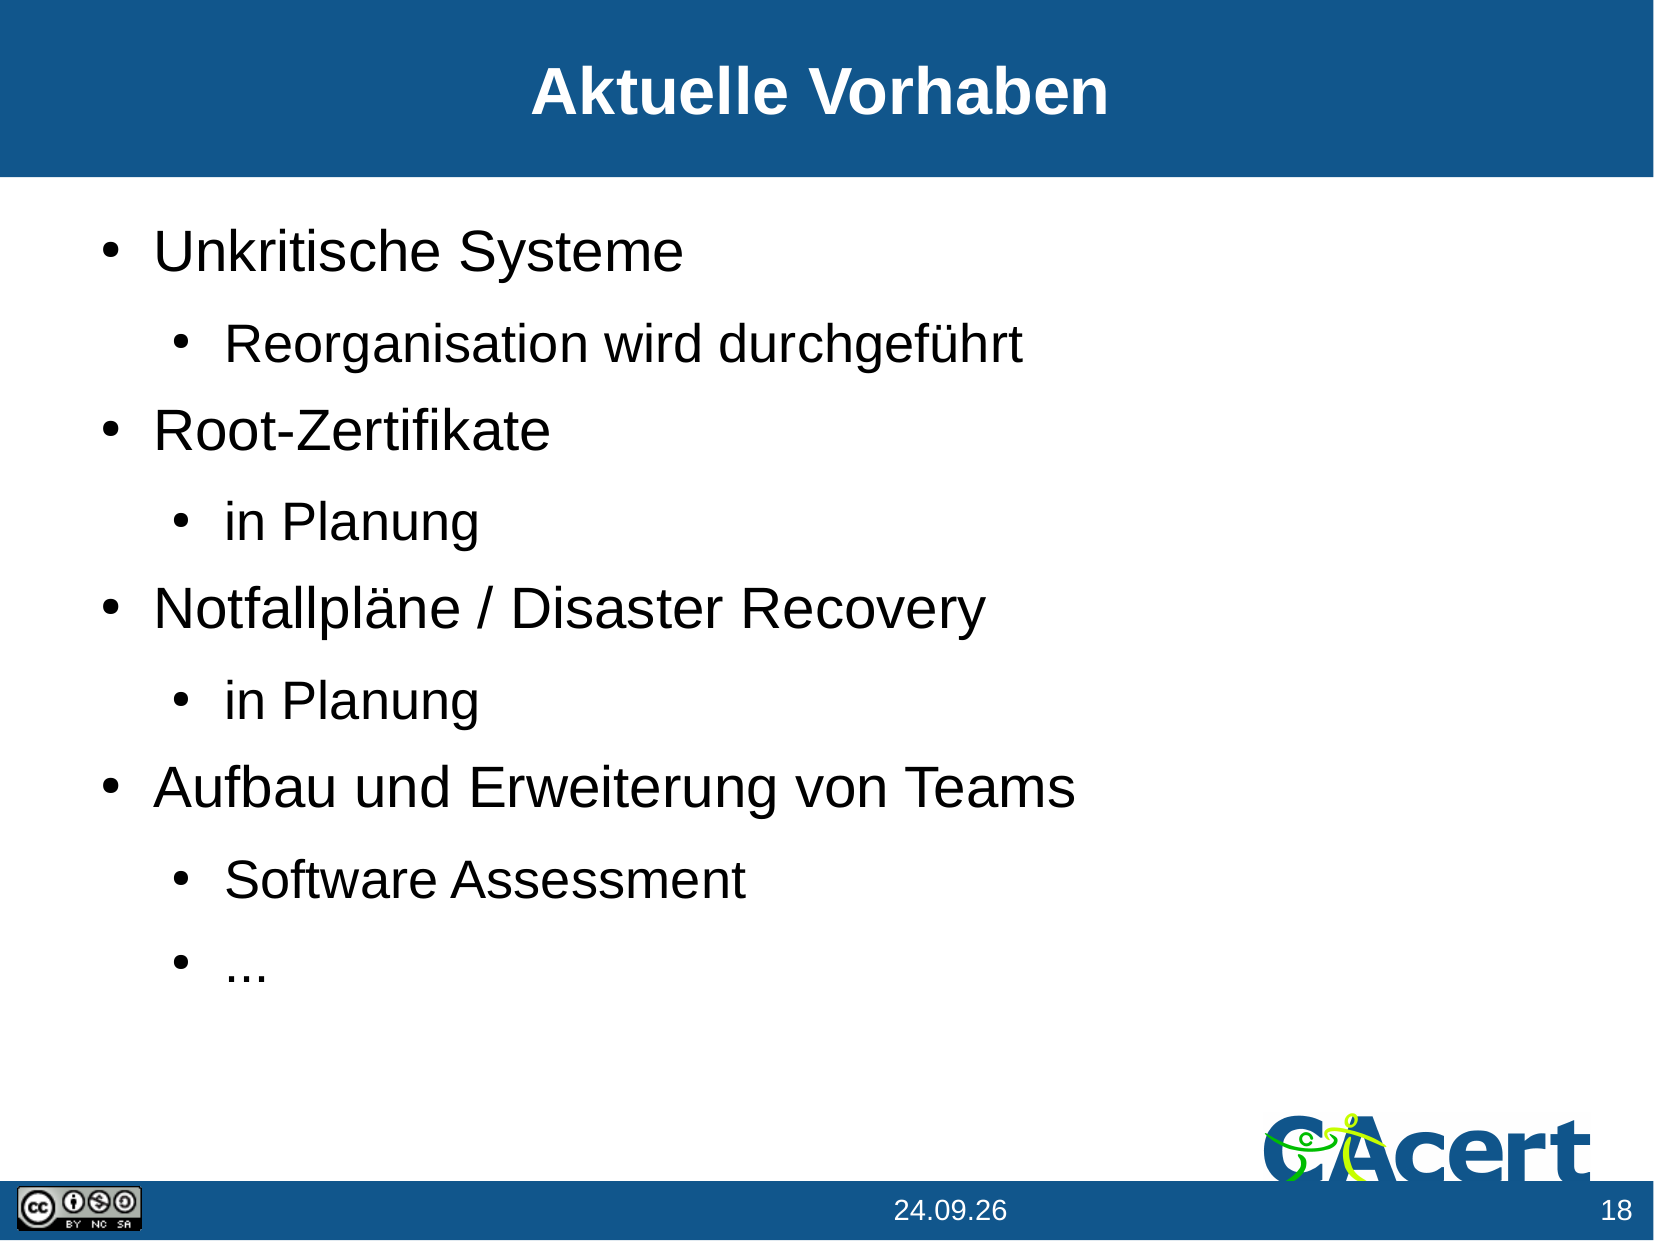

# Aktuelle Vorhaben
Unkritische Systeme
Reorganisation wird durchgeführt
Root-Zertifikate
in Planung
Notfallpläne / Disaster Recovery
in Planung
Aufbau und Erweiterung von Teams
Software Assessment
...